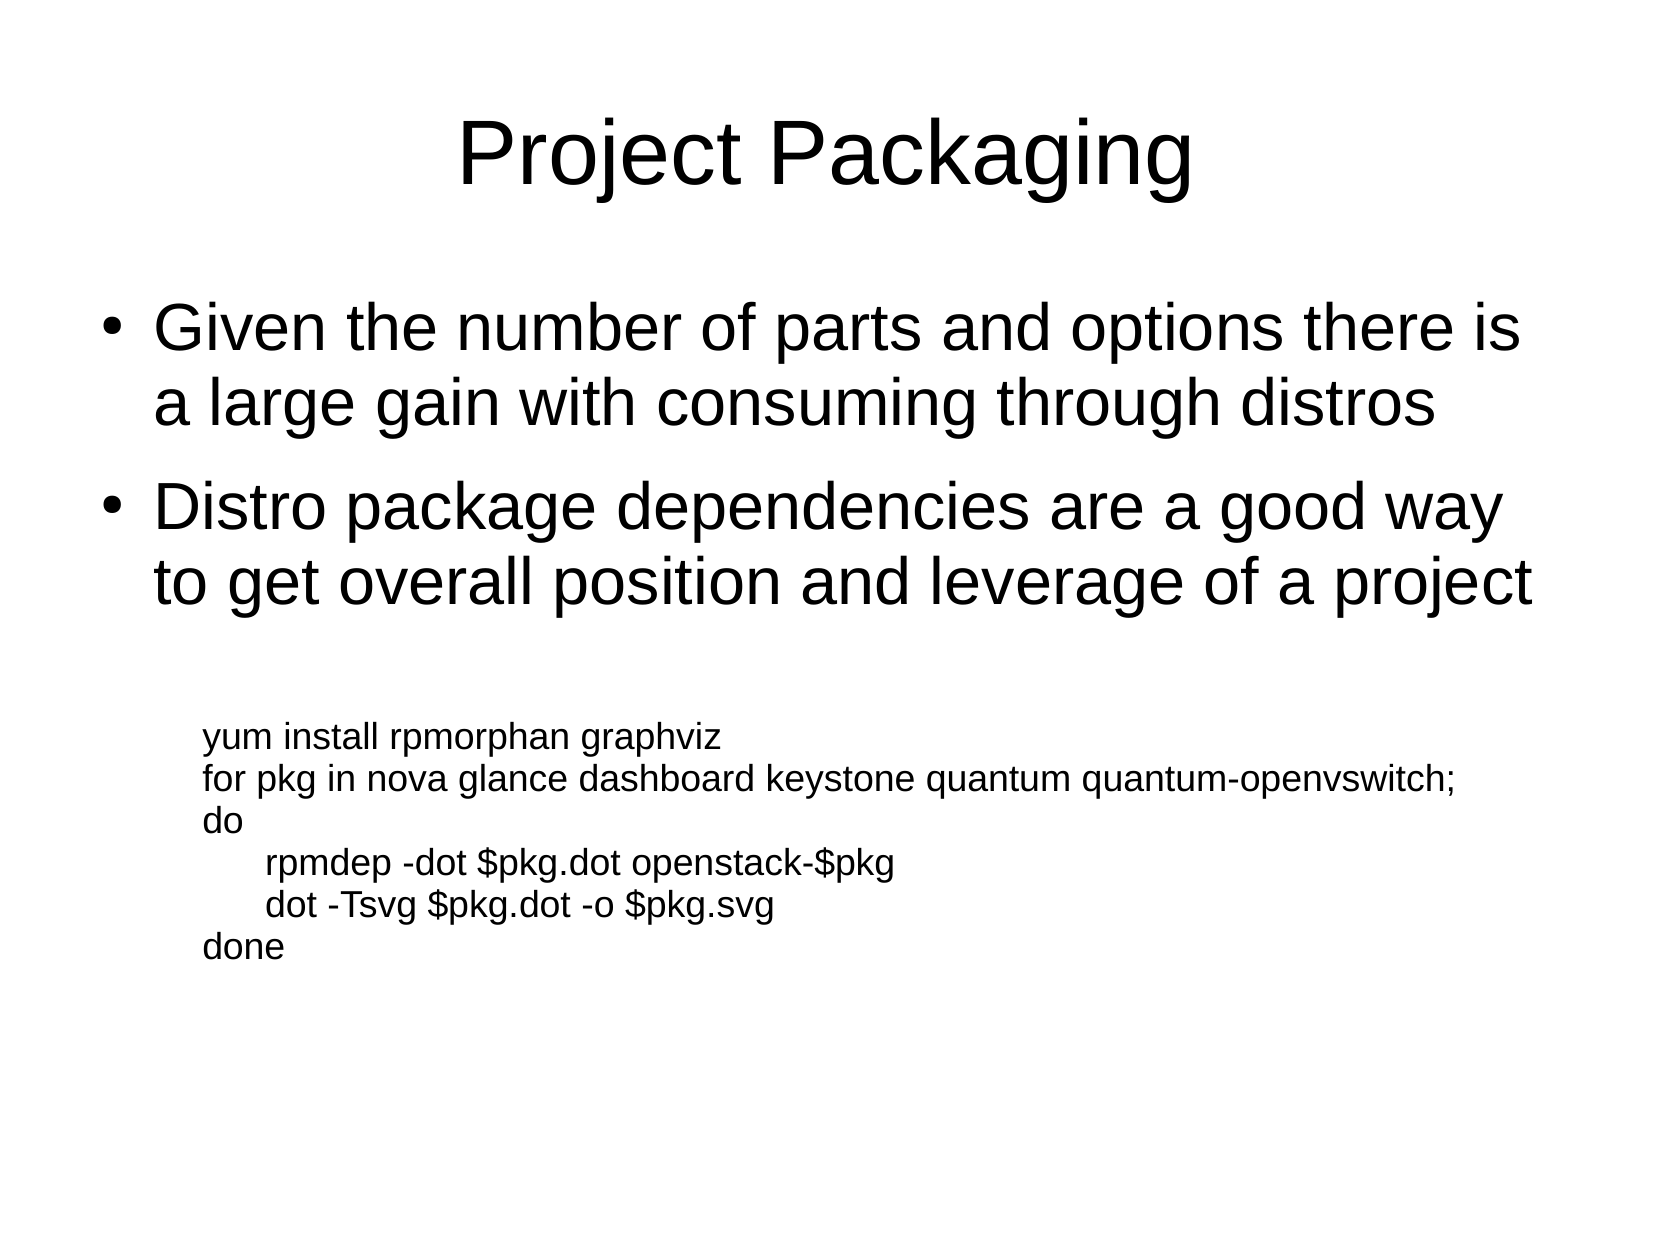

# Project Packaging
Given the number of parts and options there is a large gain with consuming through distros
Distro package dependencies are a good way to get overall position and leverage of a project
yum install rpmorphan graphviz
for pkg in nova glance dashboard keystone quantum quantum-openvswitch; do
 rpmdep -dot $pkg.dot openstack-$pkg
 dot -Tsvg $pkg.dot -o $pkg.svg
done